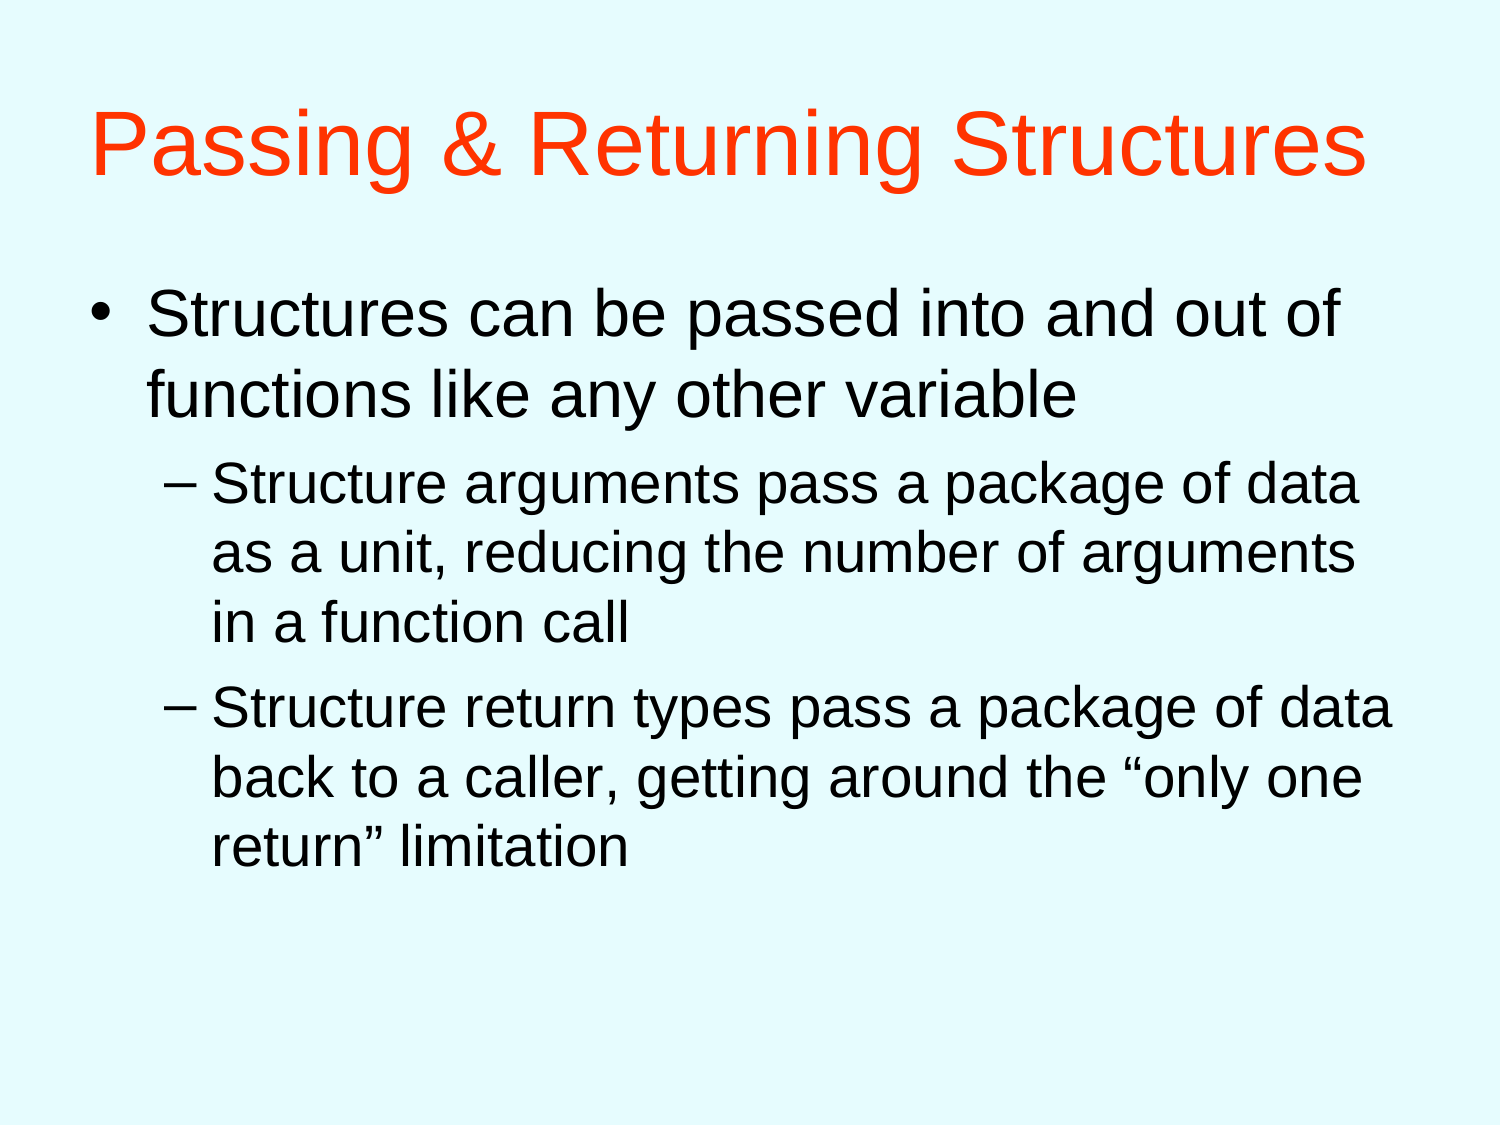

# Passing & Returning Structures
Structures can be passed into and out of functions like any other variable
Structure arguments pass a package of data as a unit, reducing the number of arguments in a function call
Structure return types pass a package of data back to a caller, getting around the “only one return” limitation